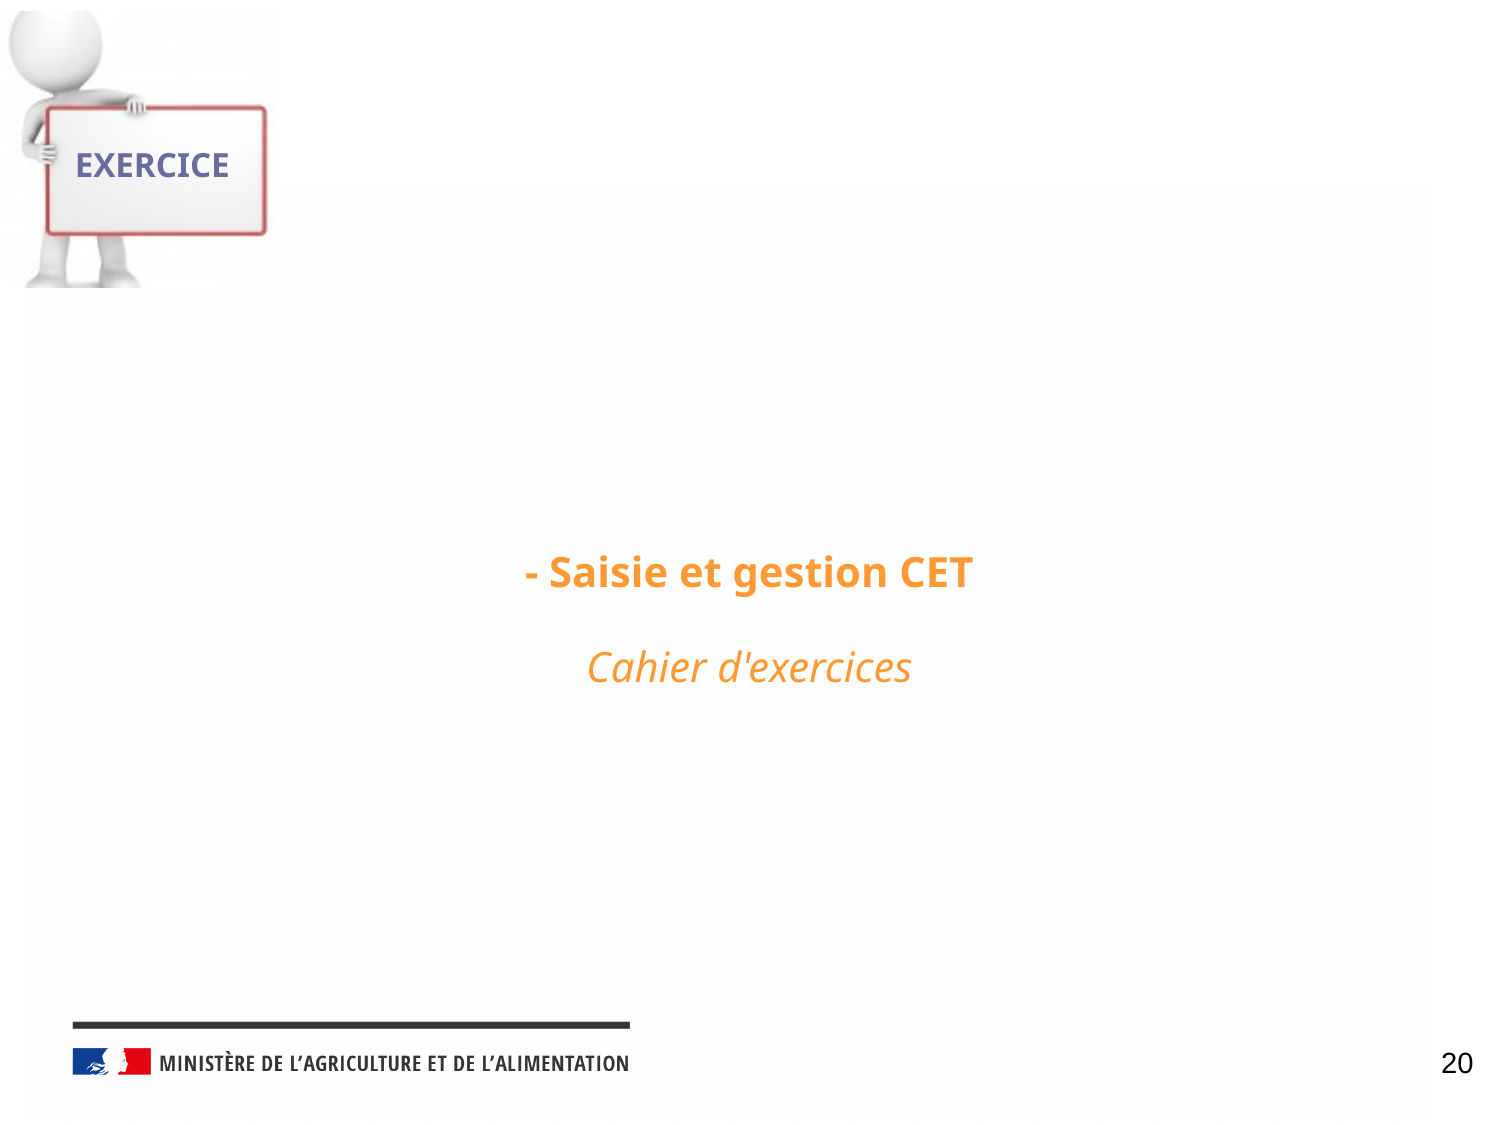

Exercice
- Saisie et gestion CET
Cahier d'exercices